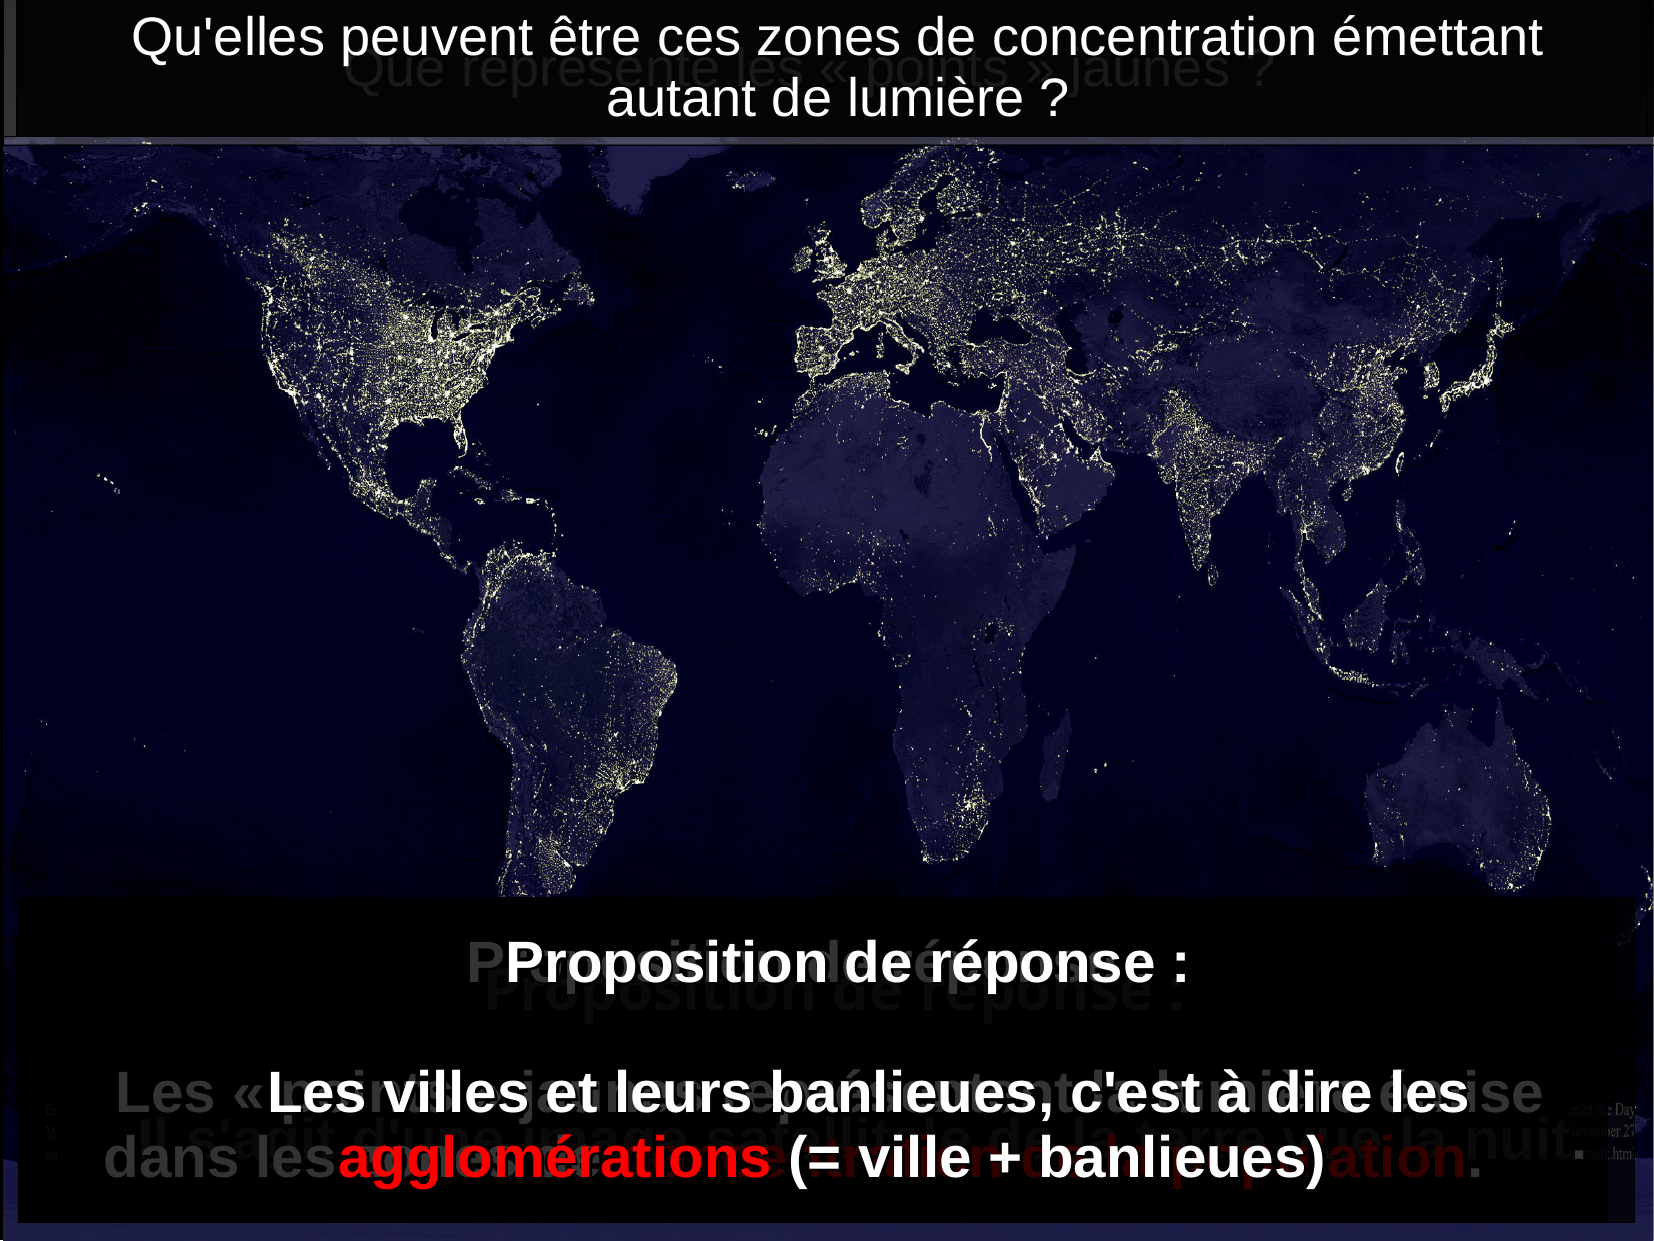

Quelle est la nature du document ?
 Que représente les « points » jaunes ?
 Qu'elles peuvent être ces zones de concentration émettant
autant de lumière ?
 Proposition de réponse :
	Il s'agit d'une image satellitale de la terre vue la nuit.
 Proposition de réponse :
	Les « points » jaunes représentent la lumière émise
dans les zones de concentration de la population.
 Proposition de réponse :
	Les villes et leurs banlieues, c'est à dire les
agglomérations (= ville + banlieues)